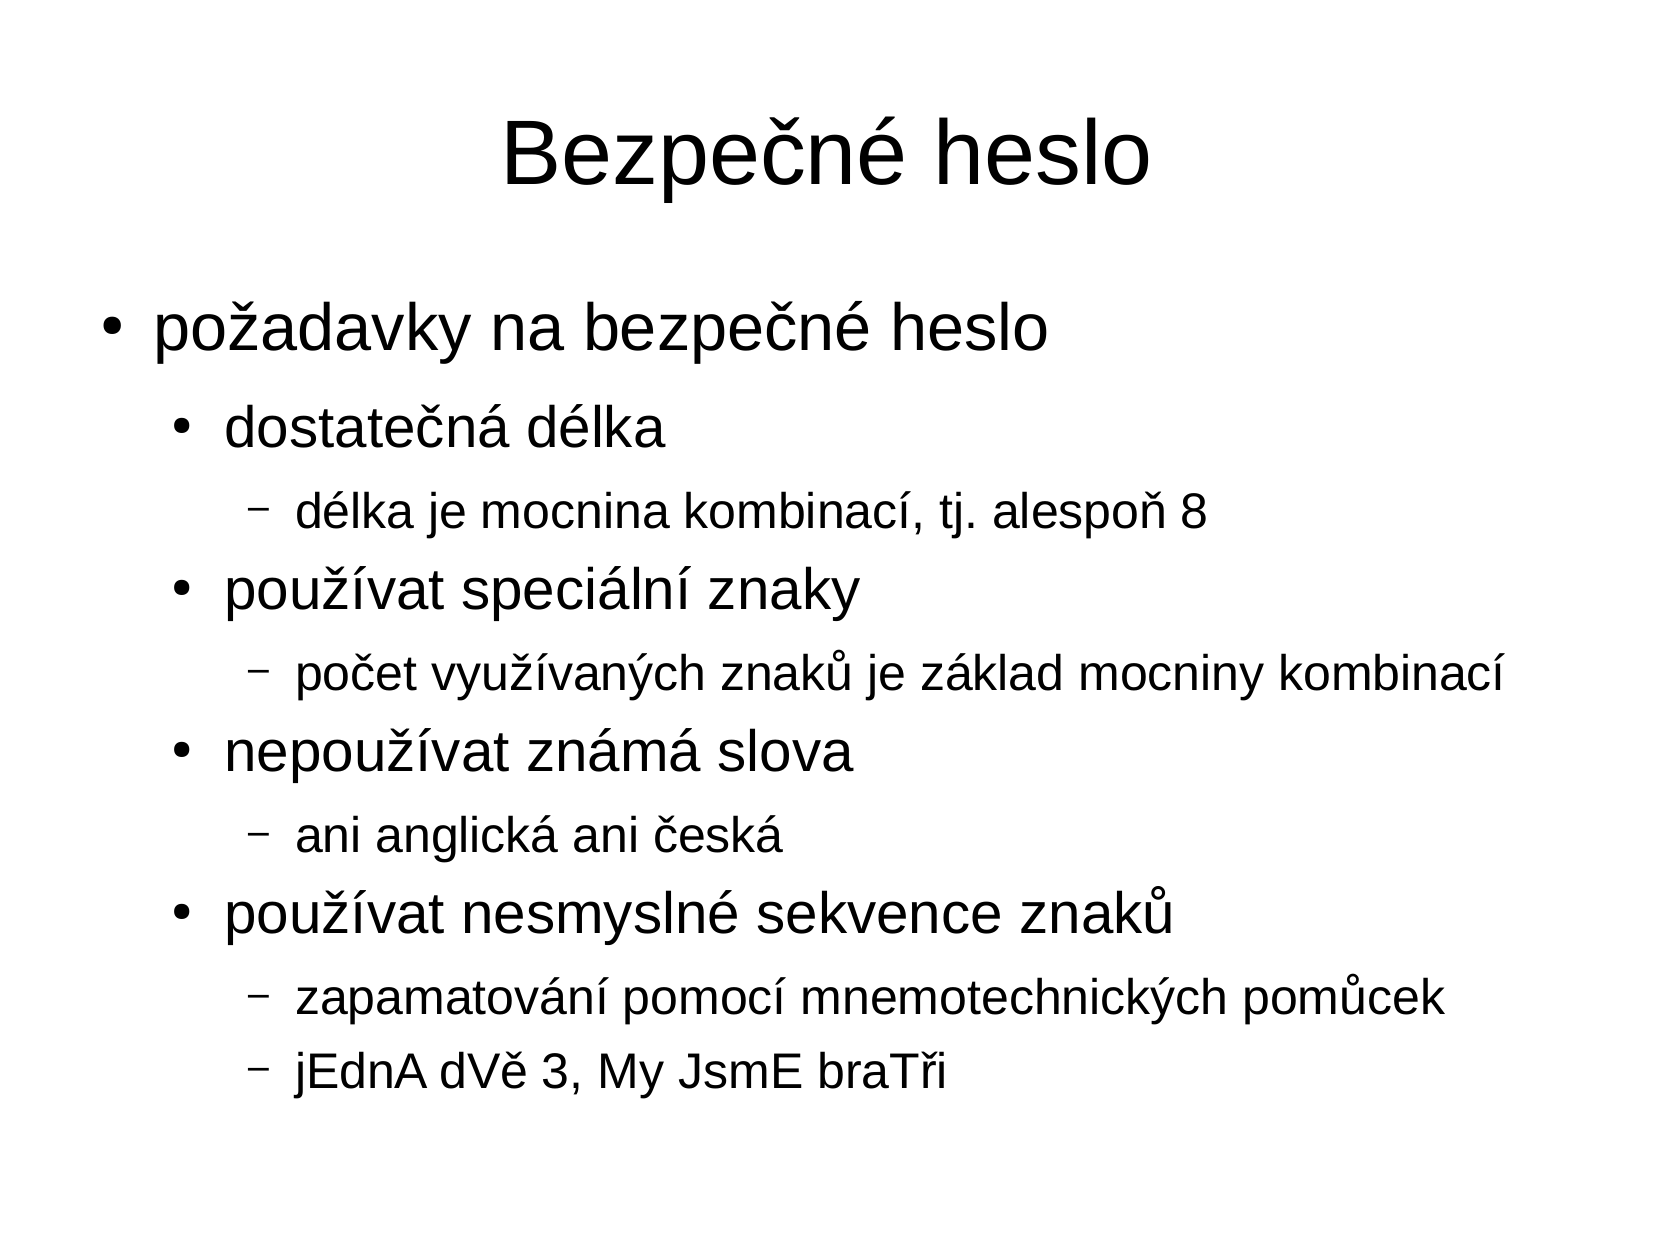

# Bezpečné heslo
požadavky na bezpečné heslo
dostatečná délka
délka je mocnina kombinací, tj. alespoň 8
používat speciální znaky
počet využívaných znaků je základ mocniny kombinací
nepoužívat známá slova
ani anglická ani česká
používat nesmyslné sekvence znaků
zapamatování pomocí mnemotechnických pomůcek
jEdnA dVě 3, My JsmE braTři